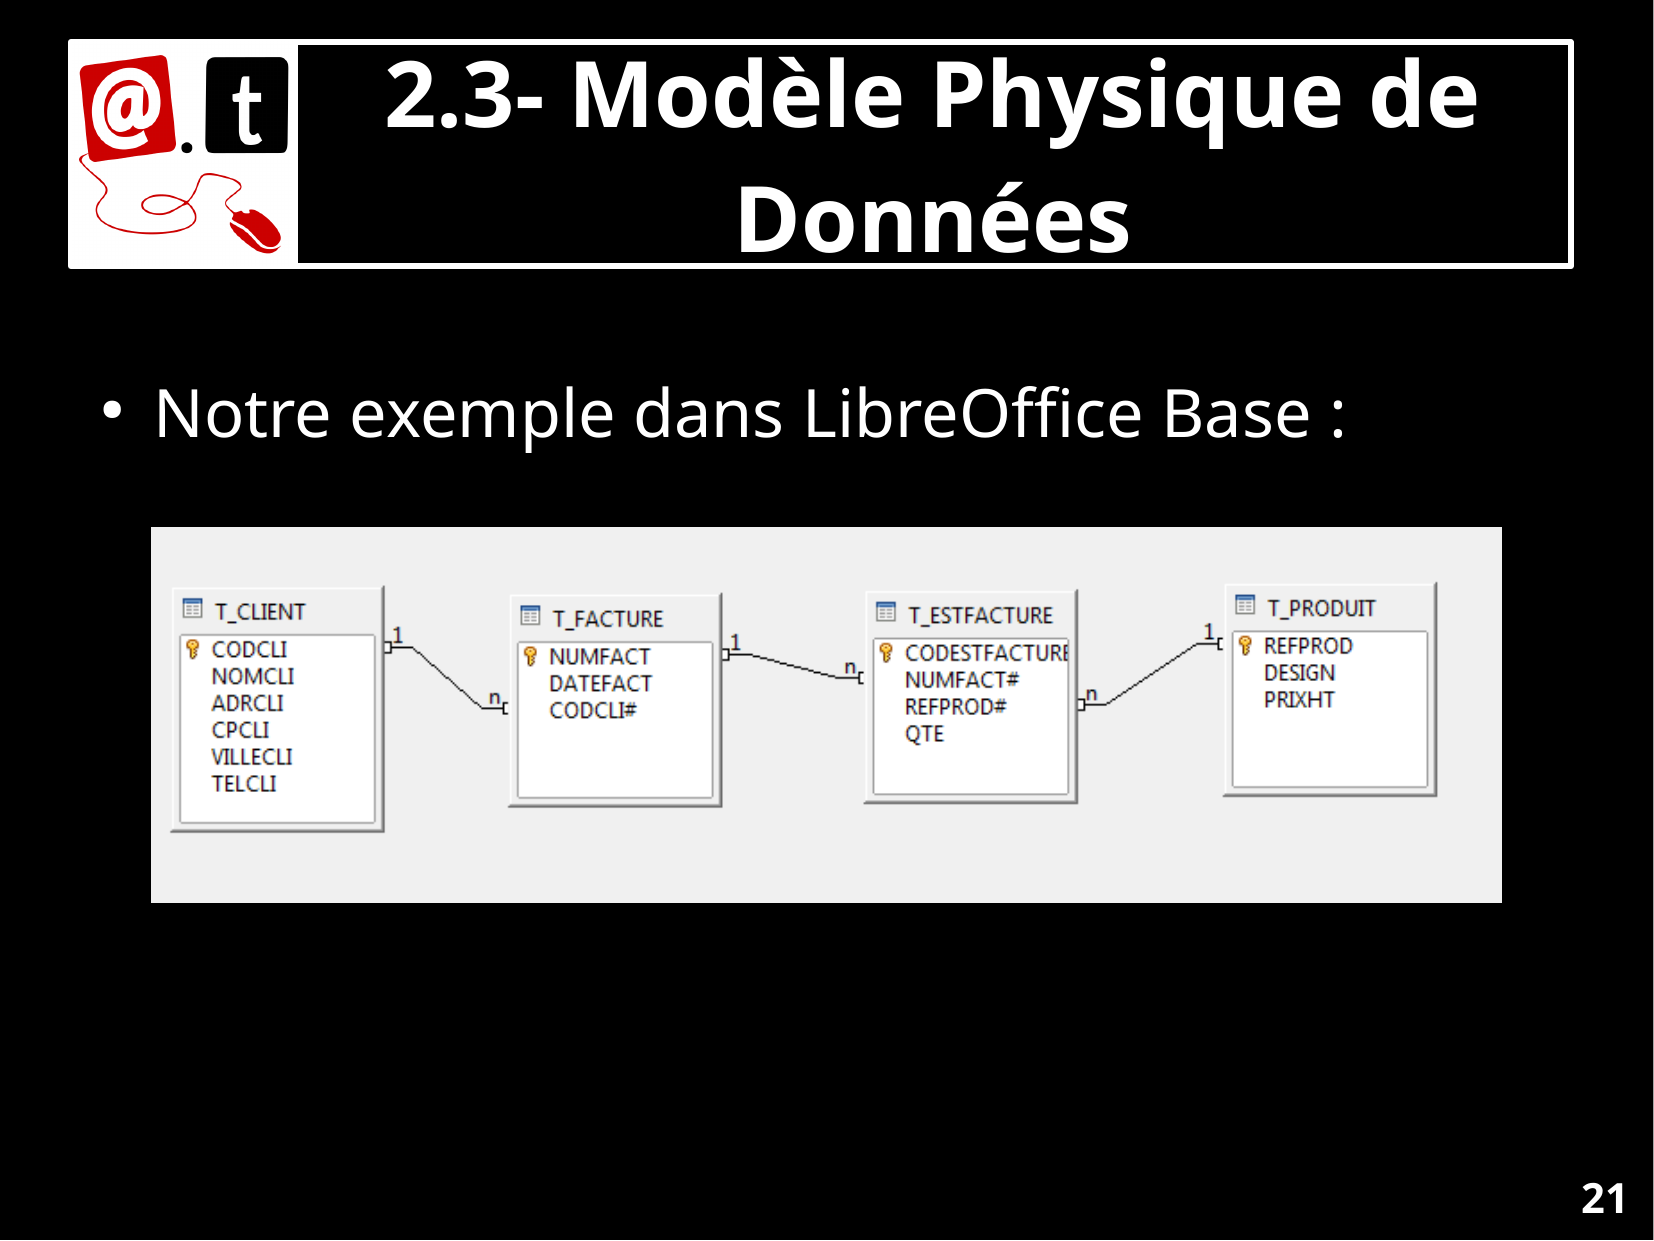

# 2.3- Modèle Physique de Données
Notre exemple dans LibreOffice Base :
21